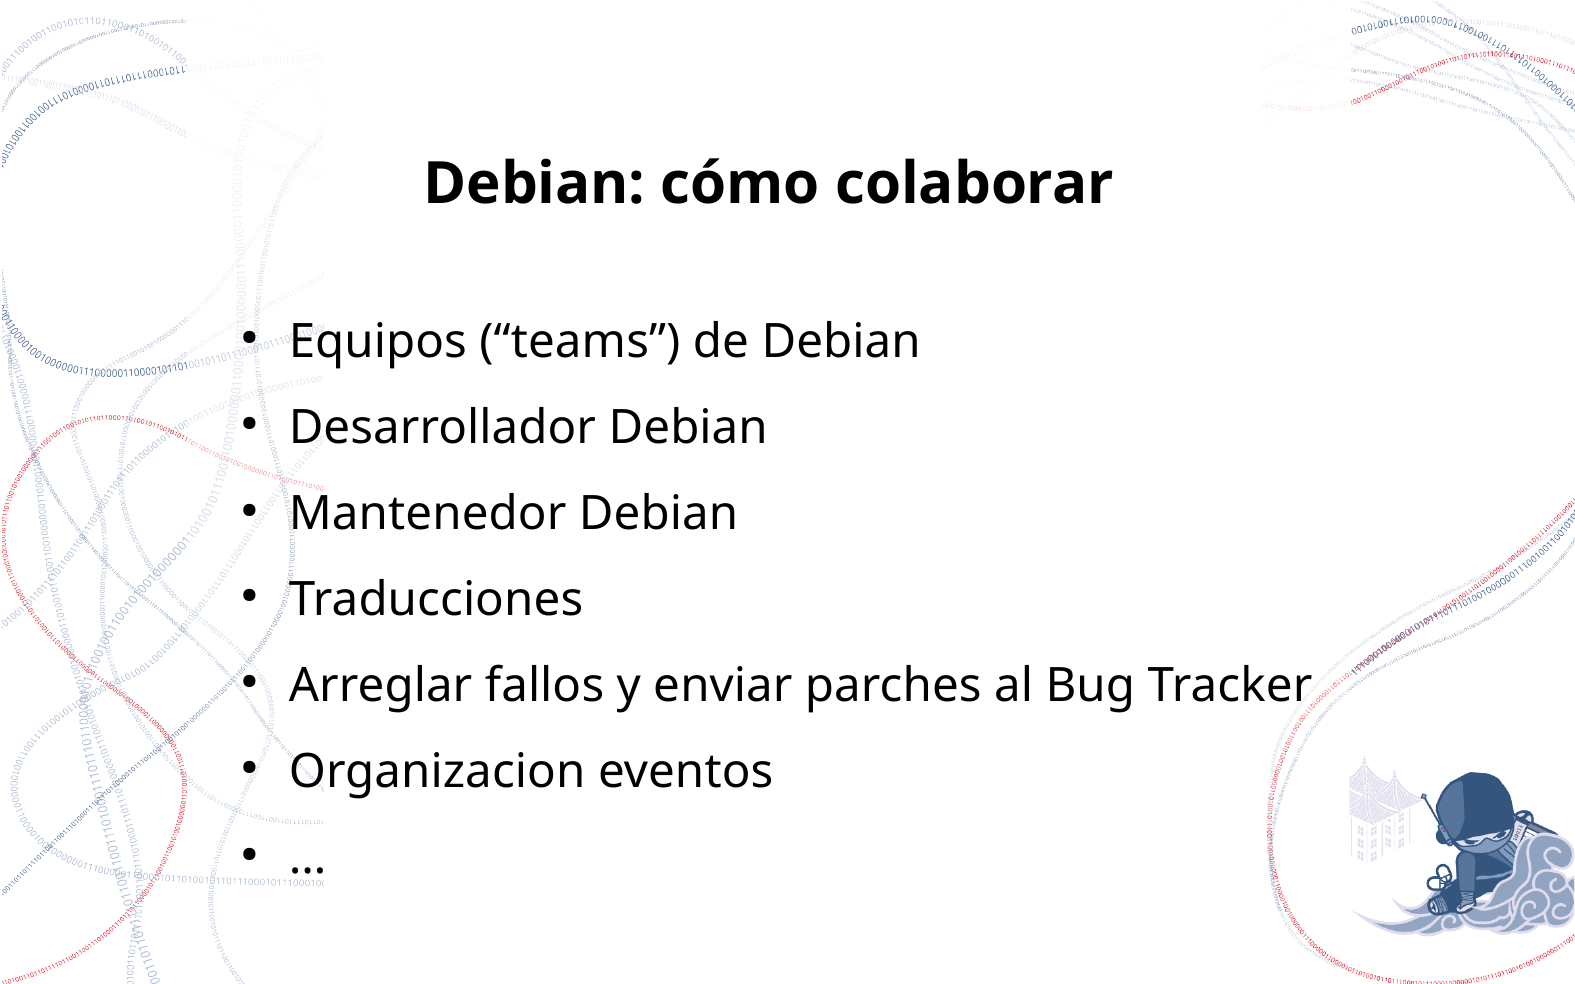

# Debian: cómo colaborar
Equipos (“teams”) de Debian
Desarrollador Debian
Mantenedor Debian
Traducciones
Arreglar fallos y enviar parches al Bug Tracker
Organizacion eventos
…